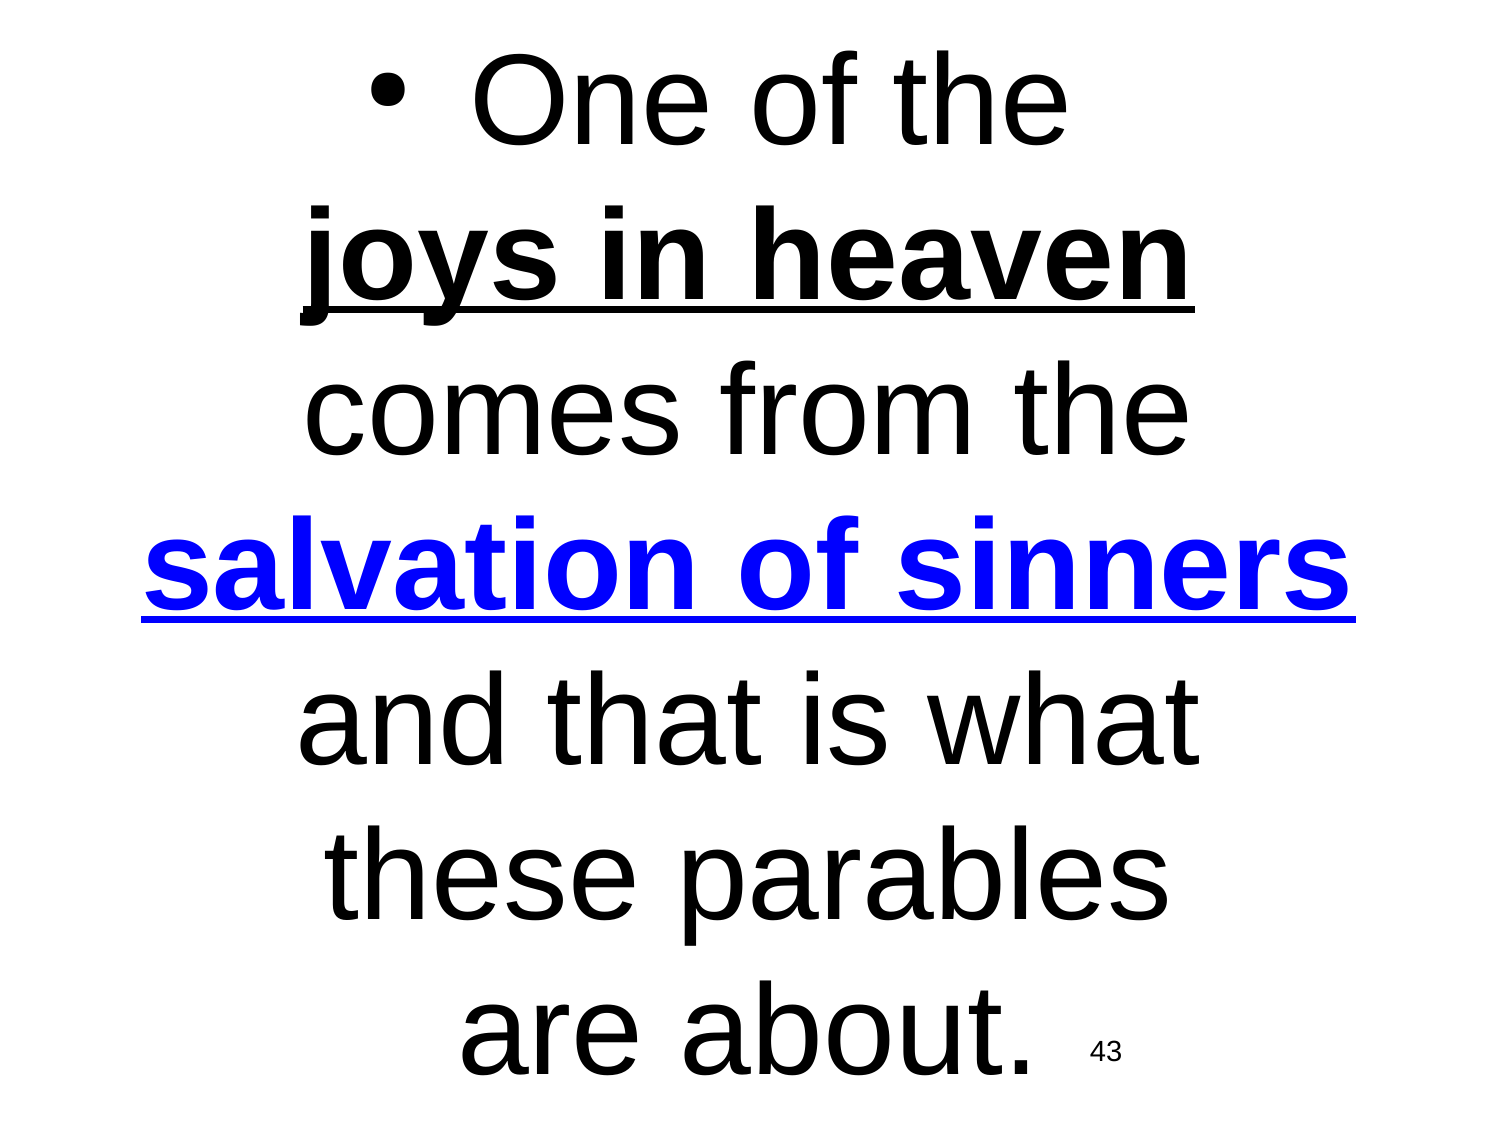

# One of the joys in heaven comes from the salvation of sinners and that is what these parables are about.
43